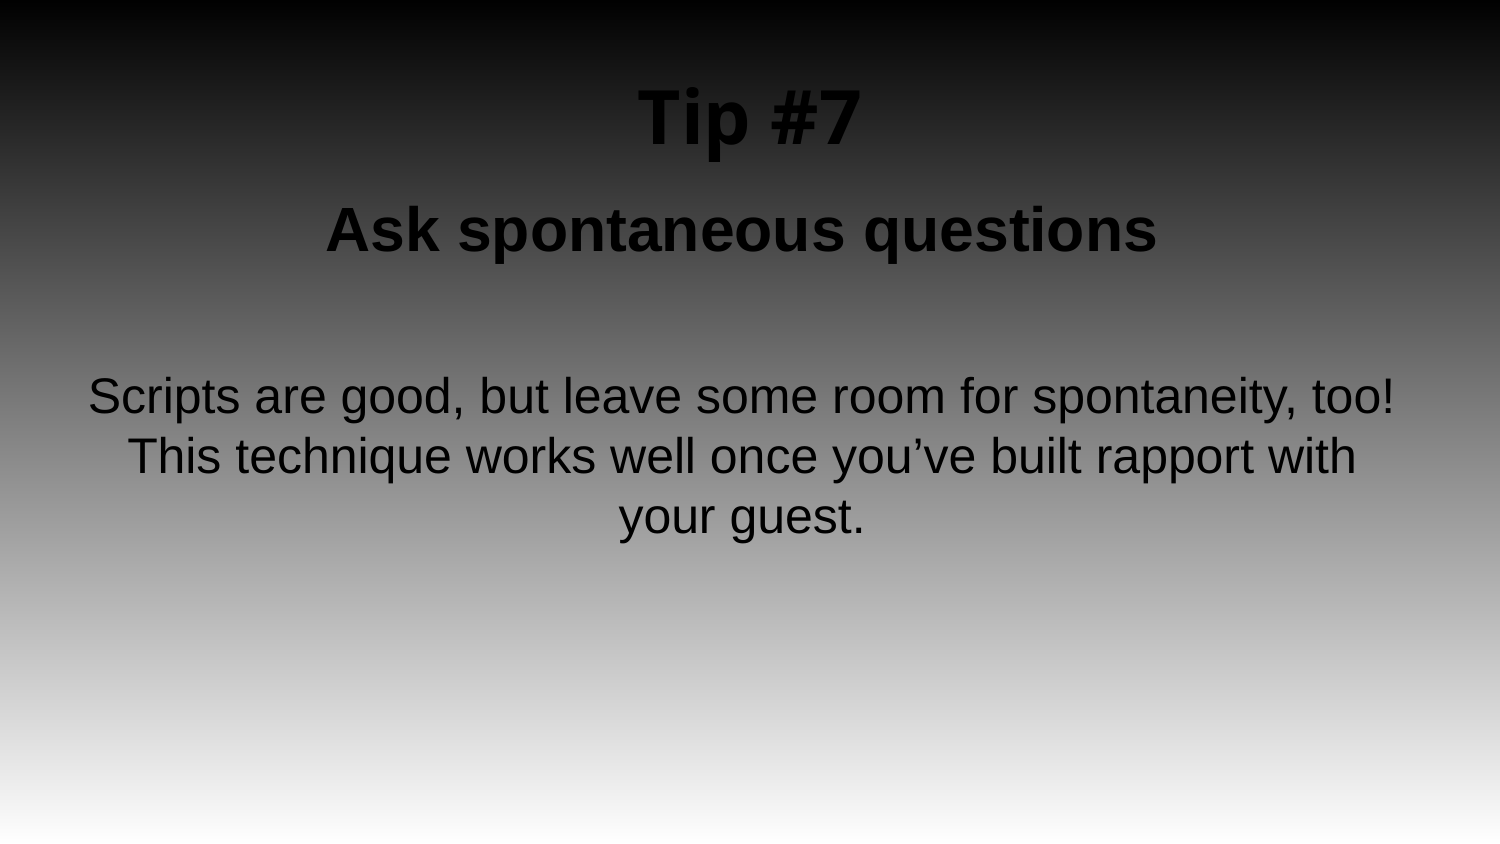

# Tip #7
Ask spontaneous questions
Scripts are good, but leave some room for spontaneity, too! This technique works well once you’ve built rapport with your guest.